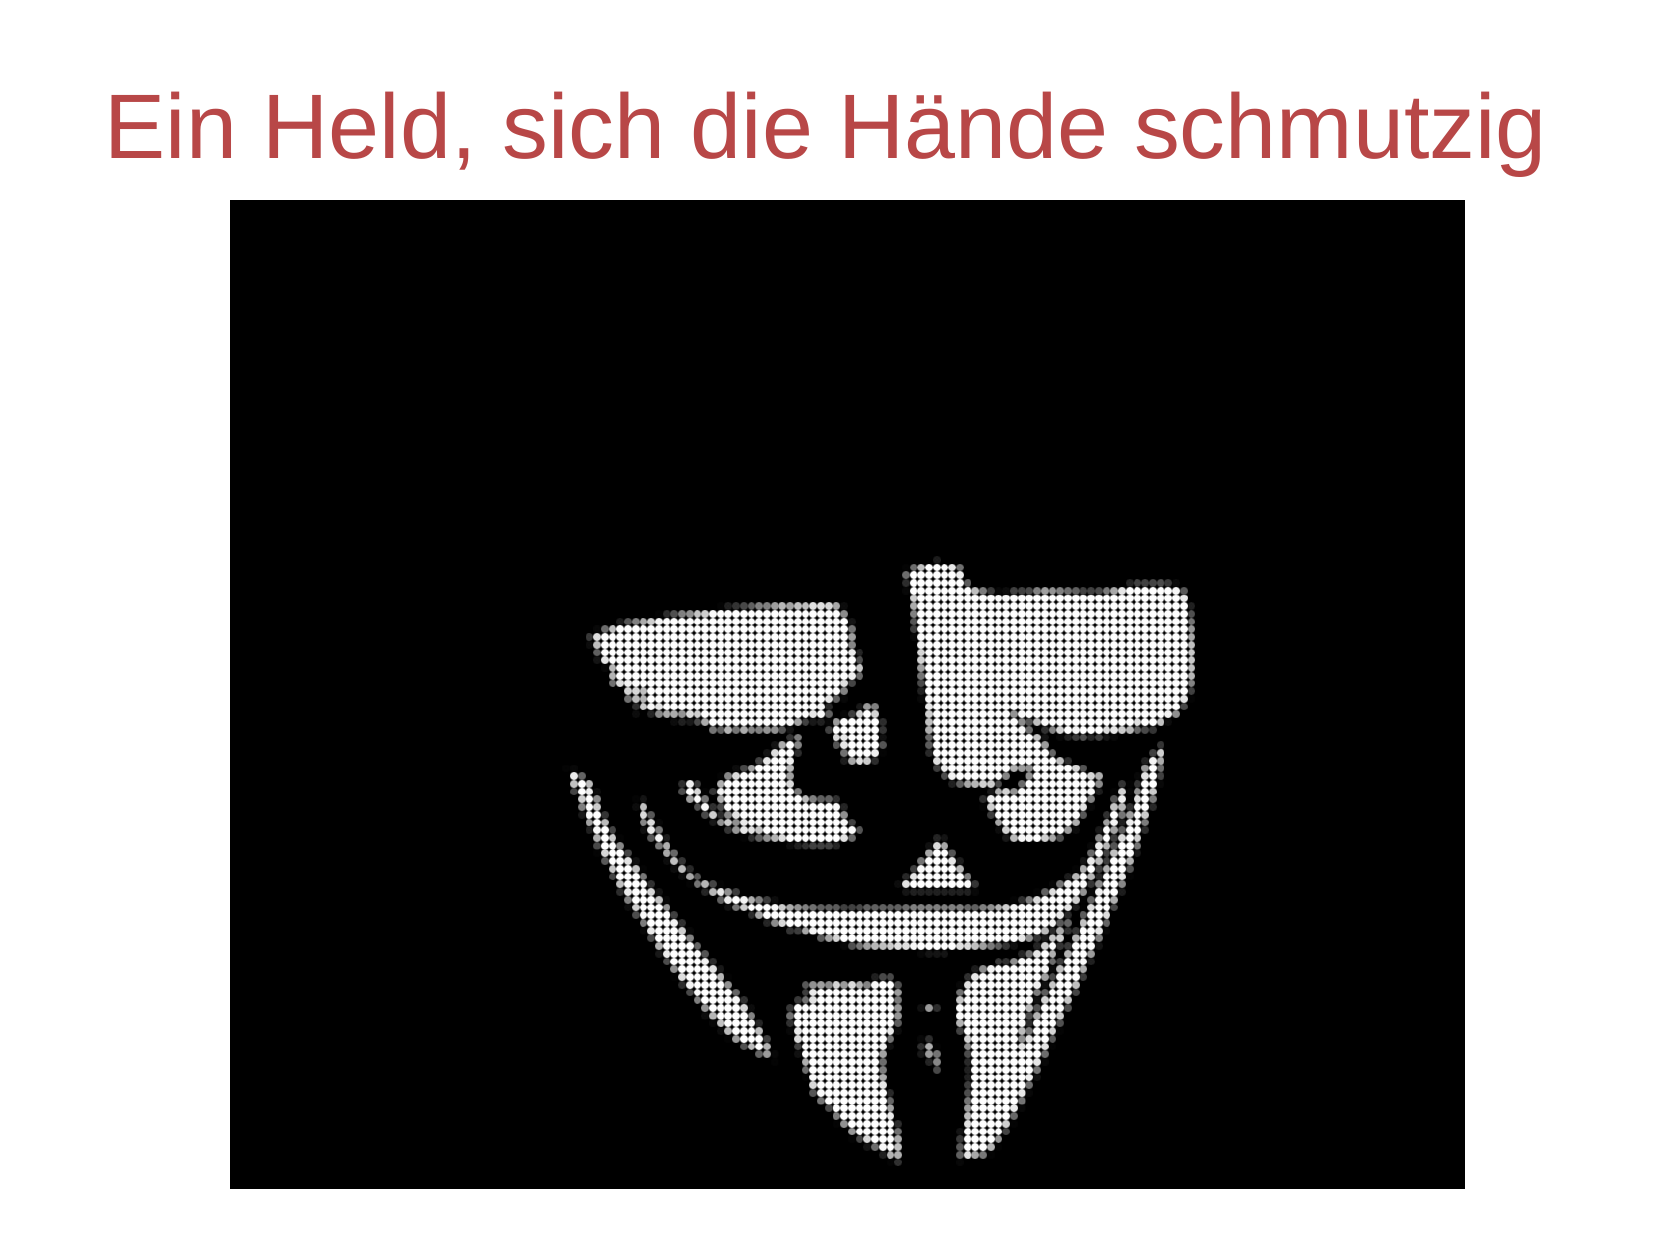

# Ein Held, sich die Hände schmutzig